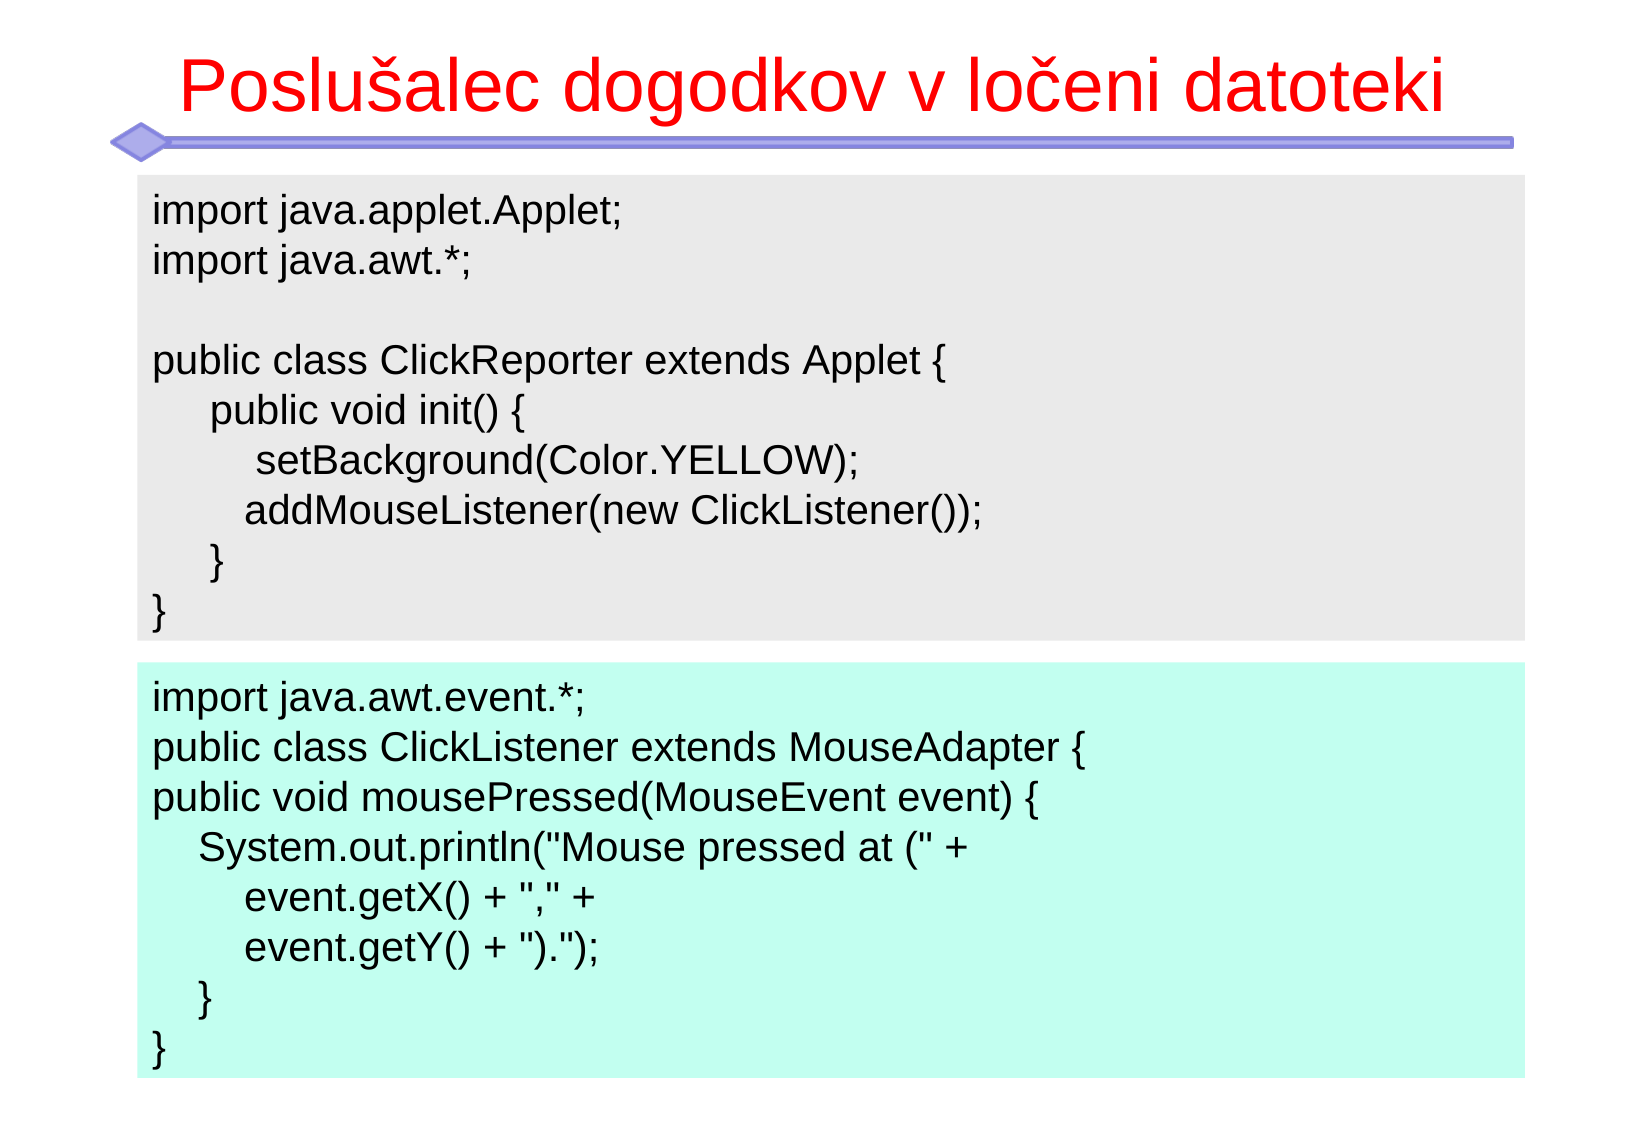

# Poslušalec dogodkov v ločeni datoteki
import java.applet.Applet;
import java.awt.*;
public class ClickReporter extends Applet {
 public void init() {
 setBackground(Color.YELLOW);
 addMouseListener(new ClickListener());
 }
}
import java.awt.event.*;
public class ClickListener extends MouseAdapter {
public void mousePressed(MouseEvent event) {
 System.out.println("Mouse pressed at (" +
 event.getX() + "," +
 event.getY() + ").");
 }
}